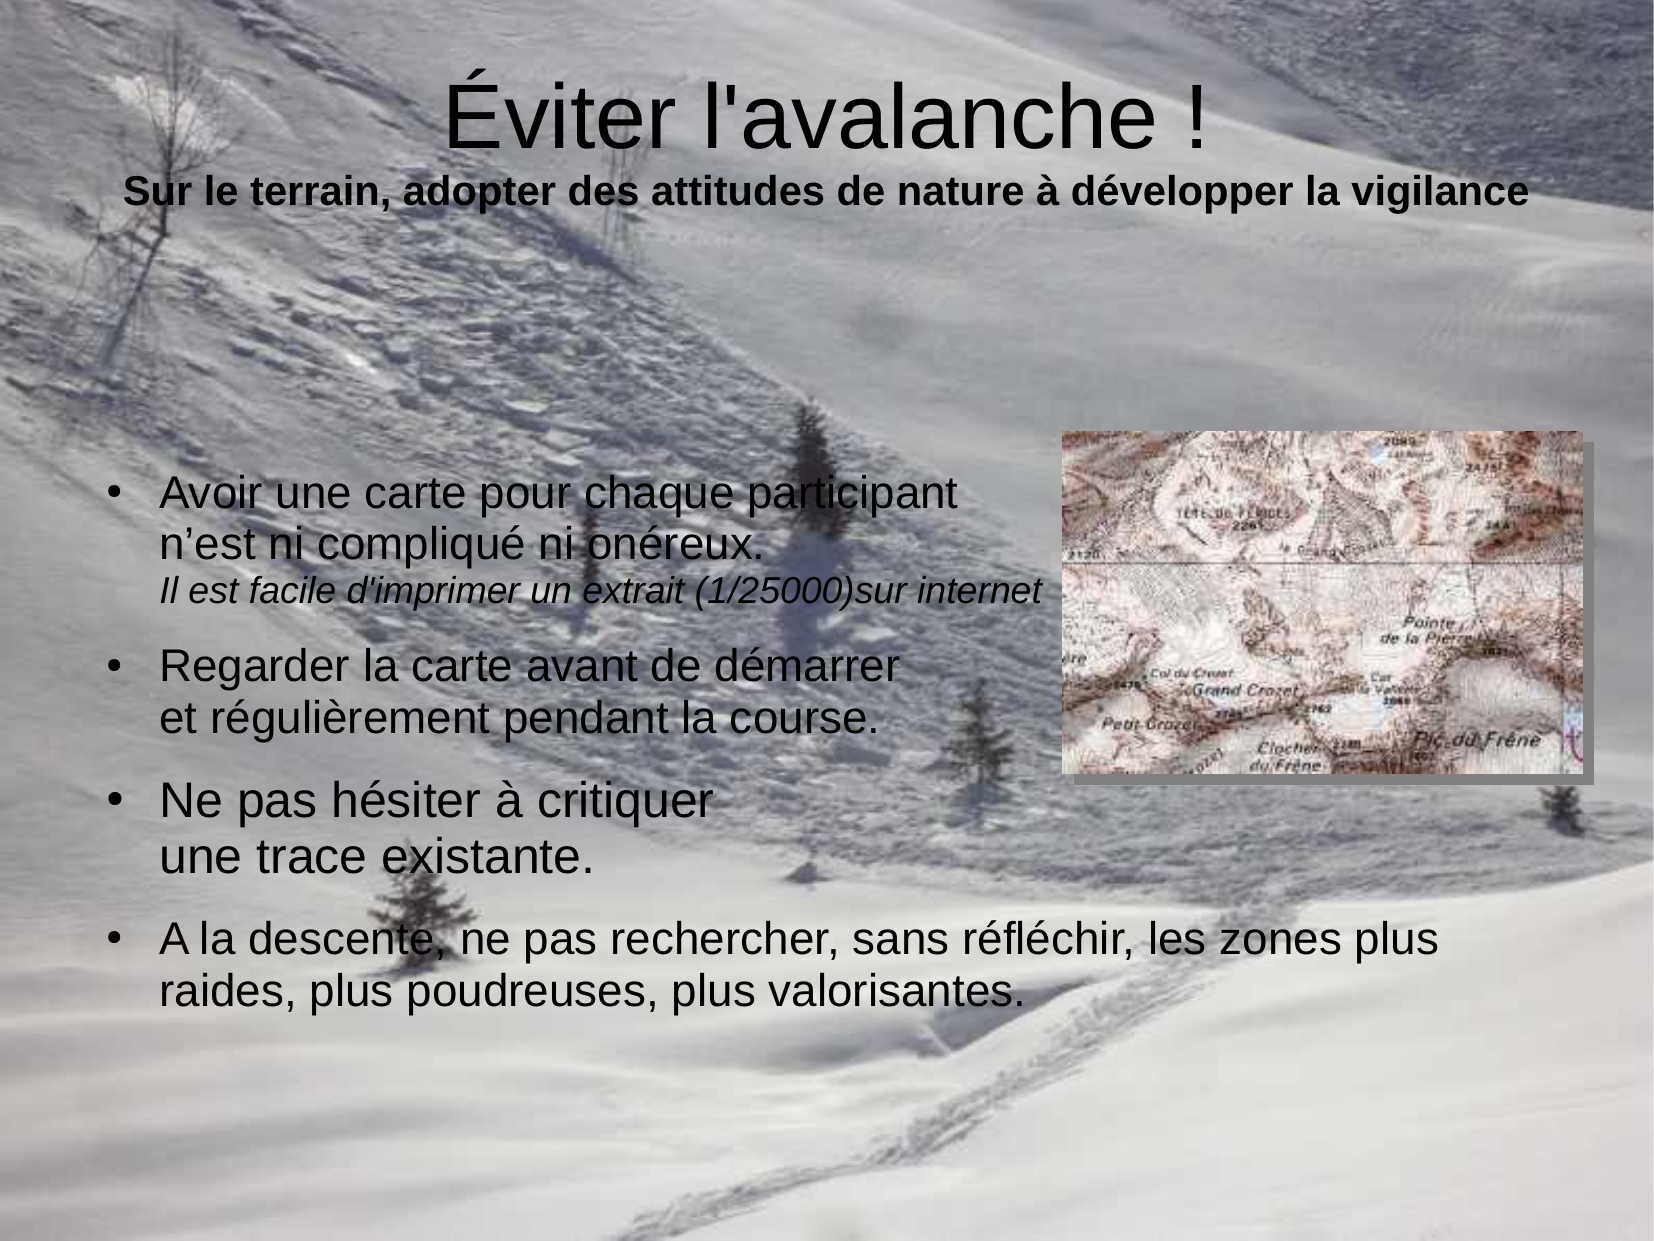

# Éviter l'avalanche ! Sur le terrain, adopter des attitudes de nature à développer la vigilance
Avoir une carte pour chaque participant
n’est ni compliqué ni onéreux.
Il est facile d'imprimer un extrait (1/25000)sur internet
Regarder la carte avant de démarrer
et régulièrement pendant la course.
Ne pas hésiter à critiquer
une trace existante.
A la descente, ne pas rechercher, sans réfléchir, les zones plus raides, plus poudreuses, plus valorisantes.